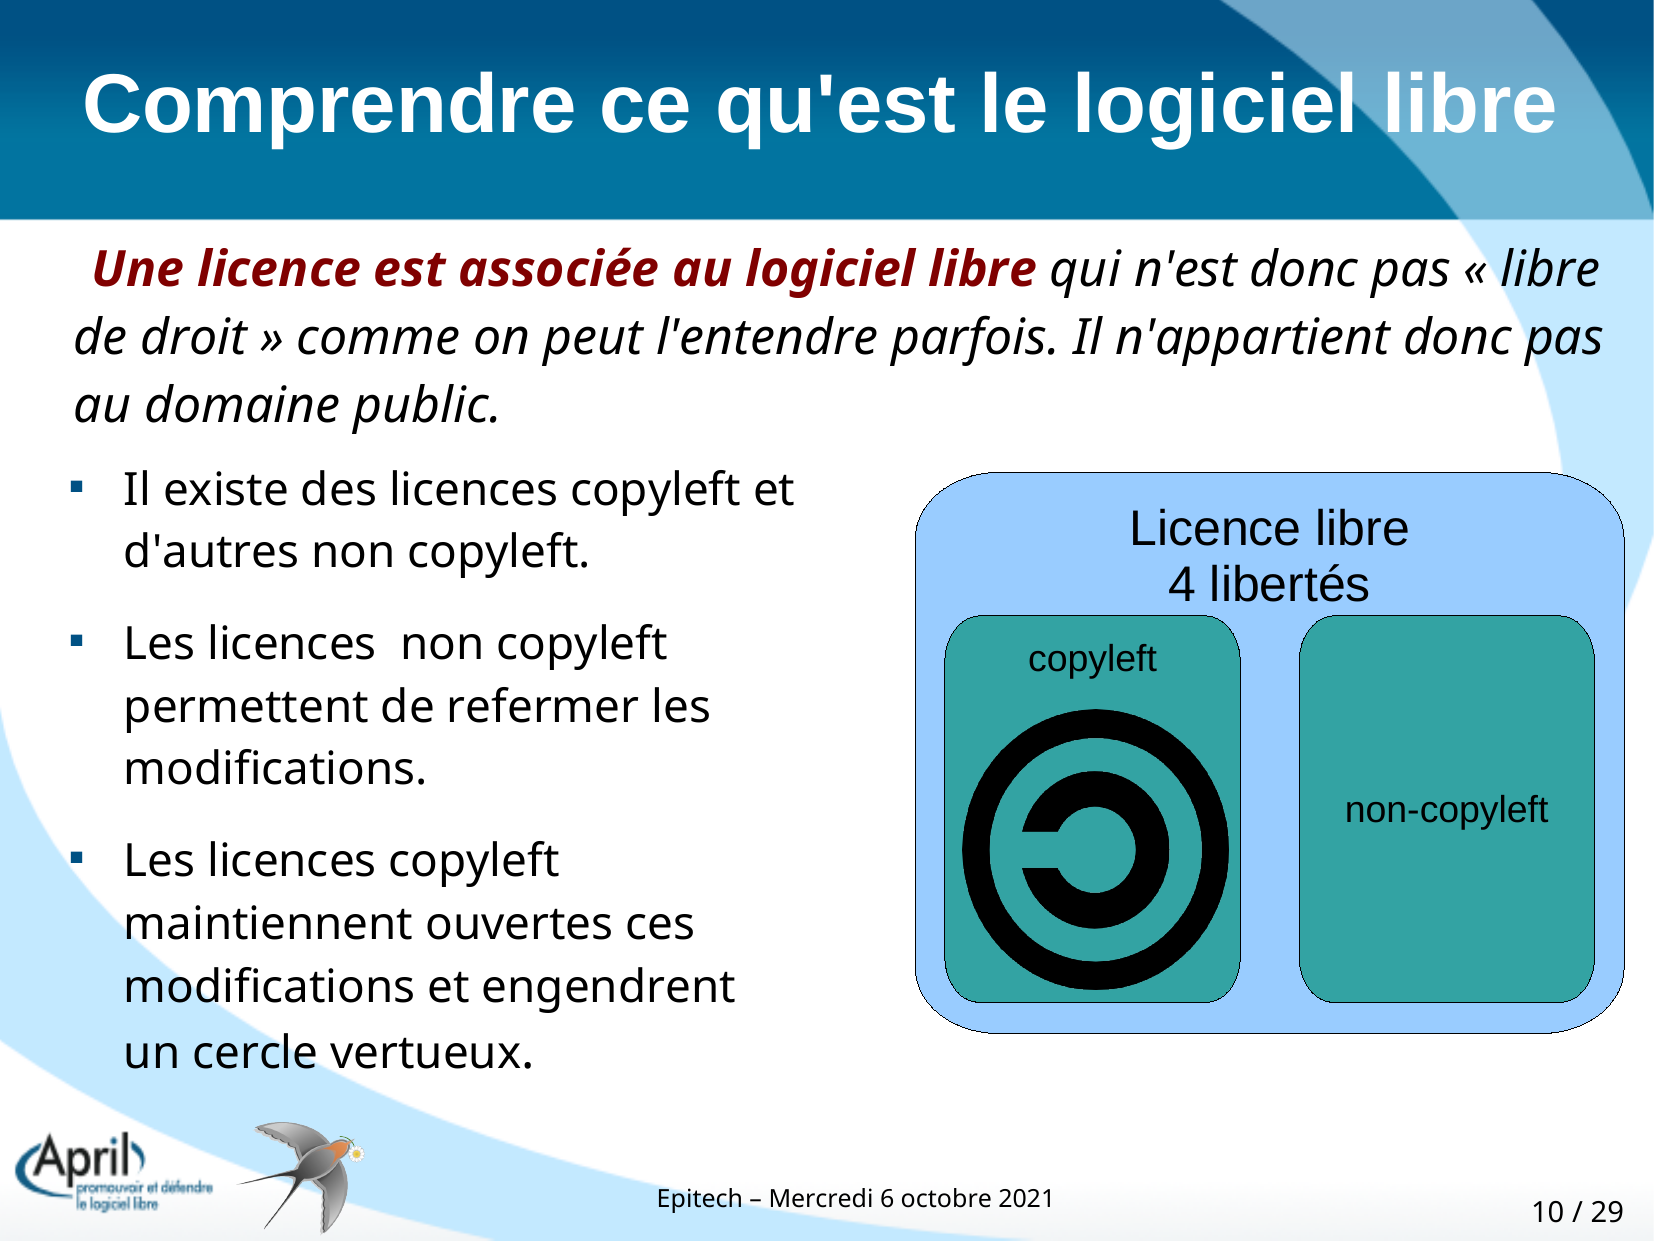

# Comprendre ce qu'est le logiciel libre
Une licence est associée au logiciel libre qui n'est donc pas « libre de droit » comme on peut l'entendre parfois. Il n'appartient donc pas au domaine public.
Il existe des licences copyleft et d'autres non copyleft.
Les licences non copyleft permettent de refermer les modifications.
Les licences copyleft maintiennent ouvertes ces modifications et engendrent un cercle vertueux.
Licence libre
4 libertés
copyleft
non-copyleft
10